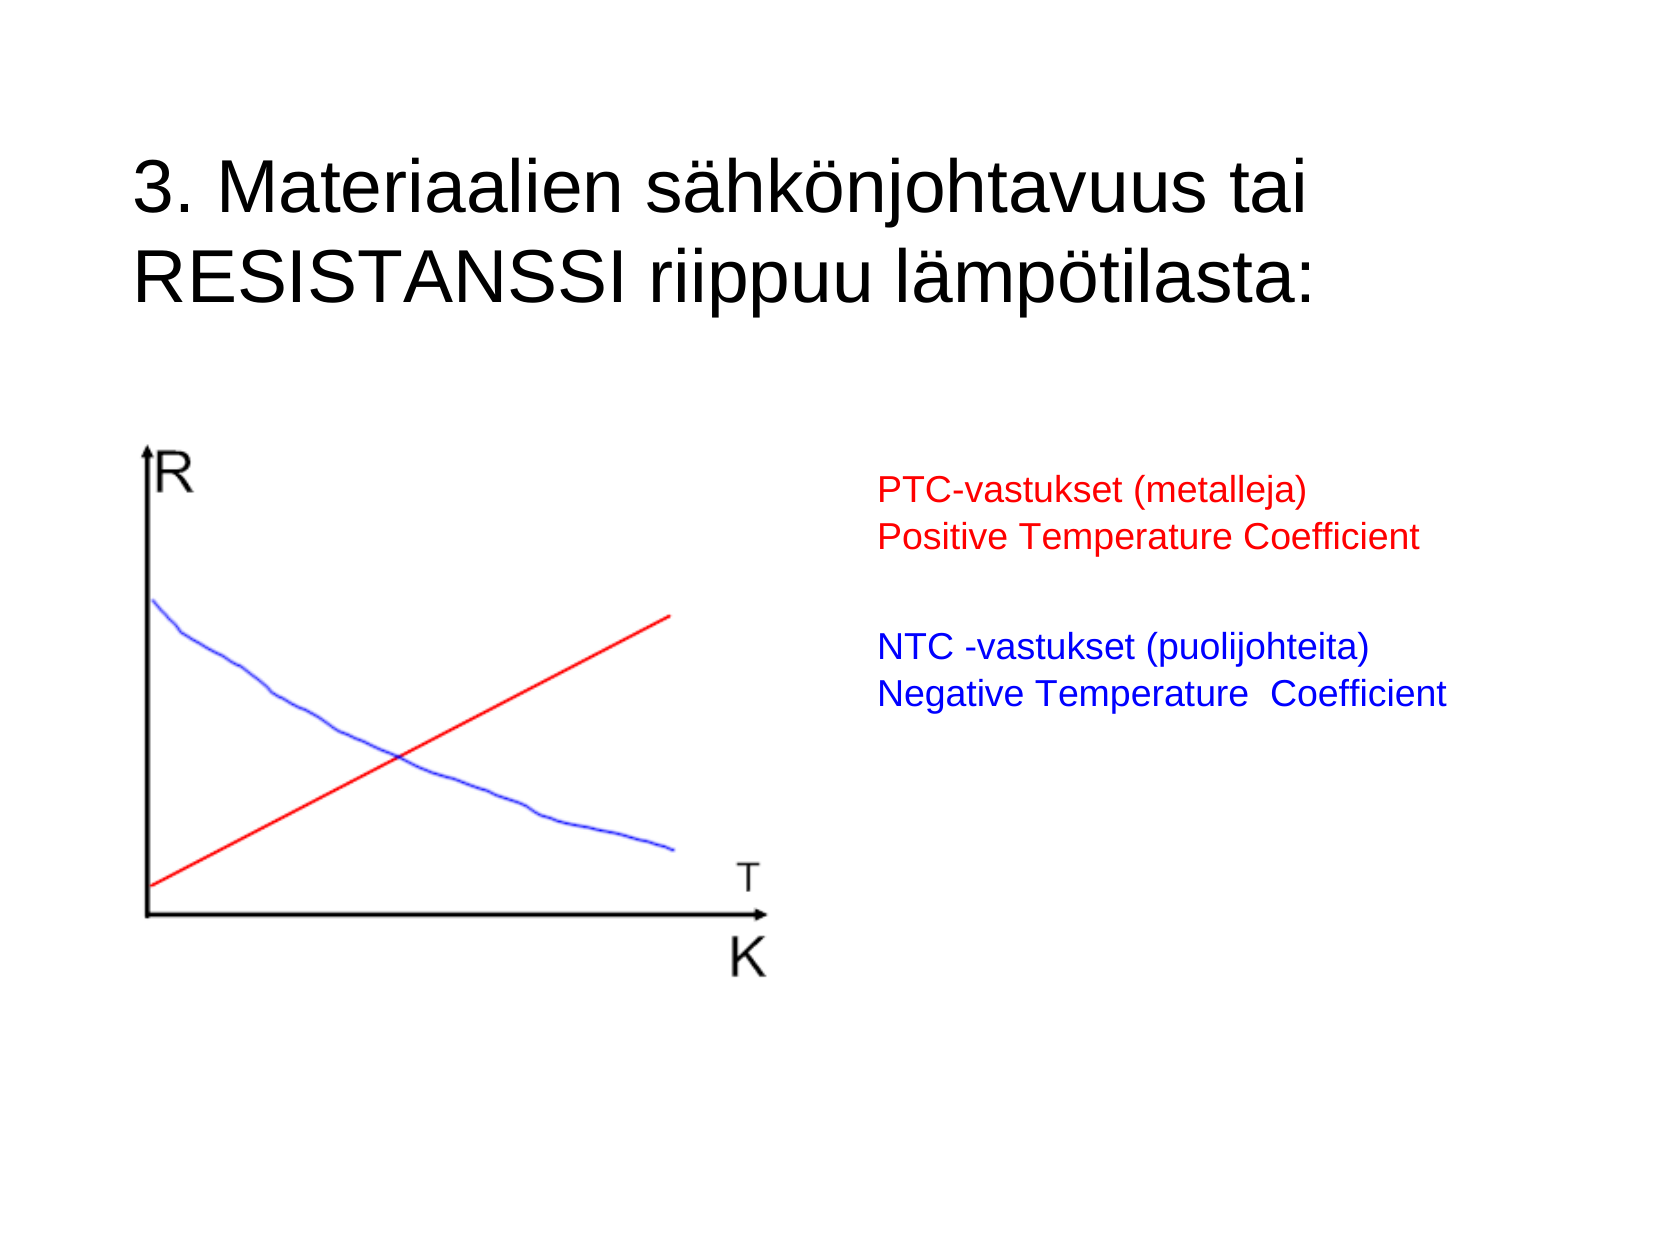

3. Materiaalien sähkönjohtavuus tai
RESISTANSSI riippuu lämpötilasta:
PTC-vastukset (metalleja)
Positive Temperature Coefficient
NTC -vastukset (puolijohteita)
Negative Temperature Coefficient